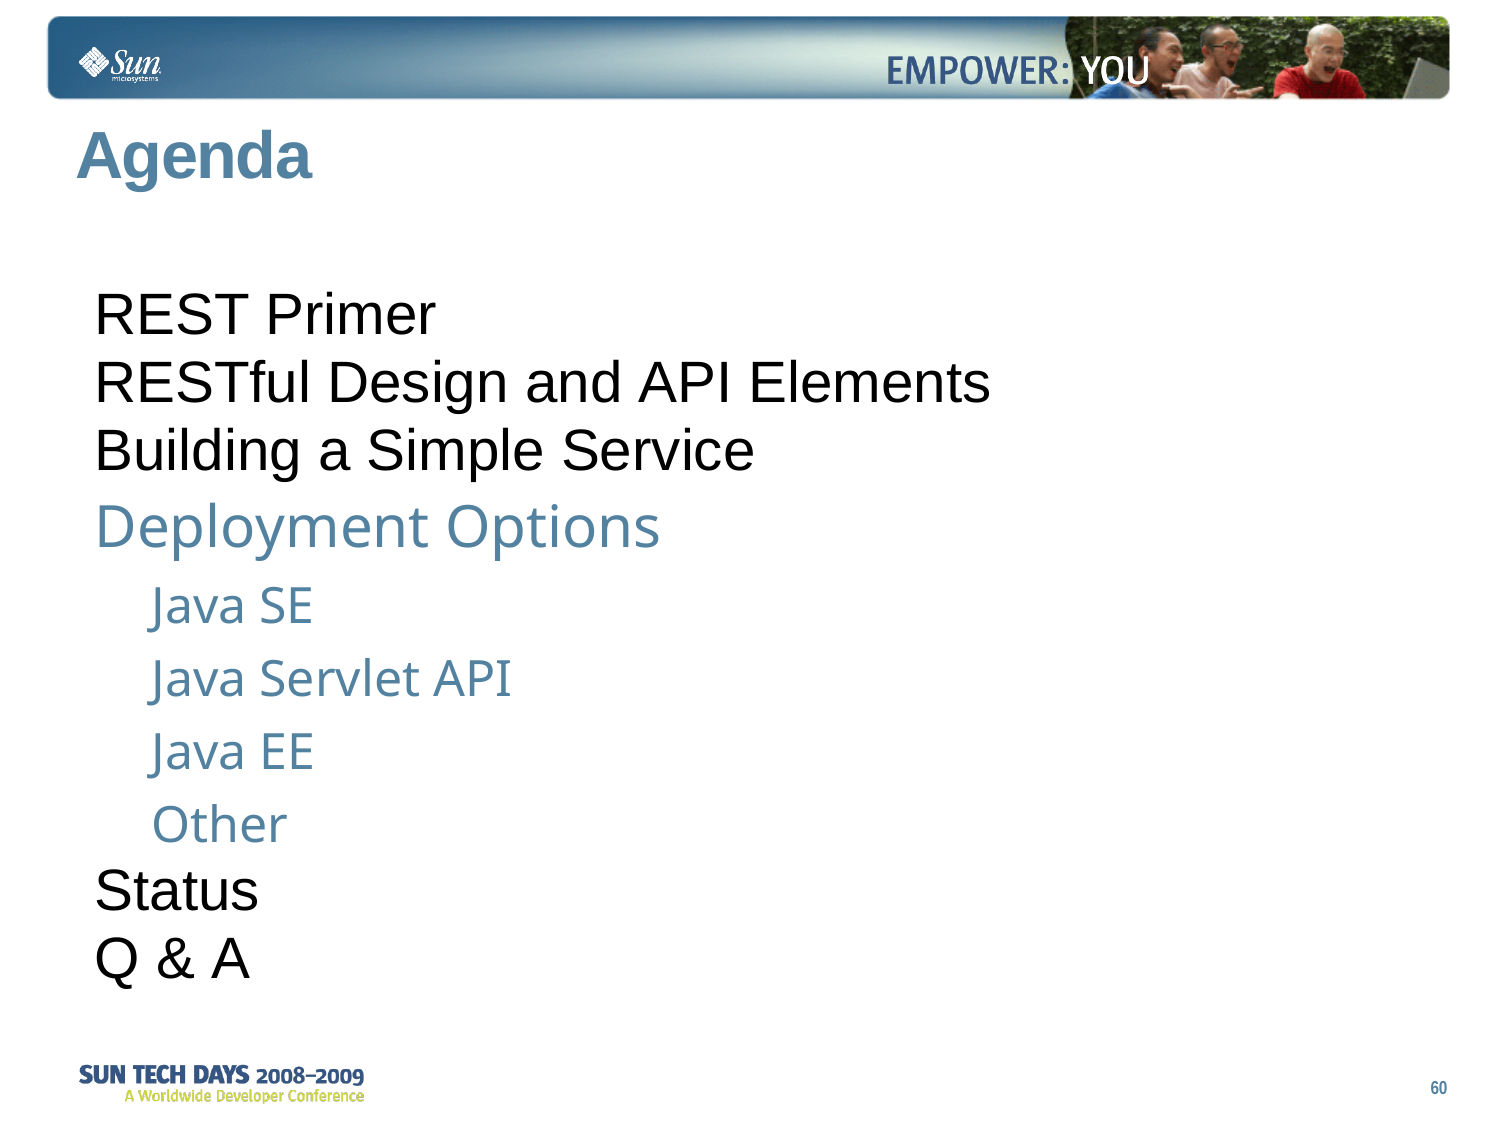

# Agenda
REST Primer
RESTful Design and API Elements
Building a Simple Service
Deployment Options
Java SE
Java Servlet API
Java EE
Other
Status
Q & A